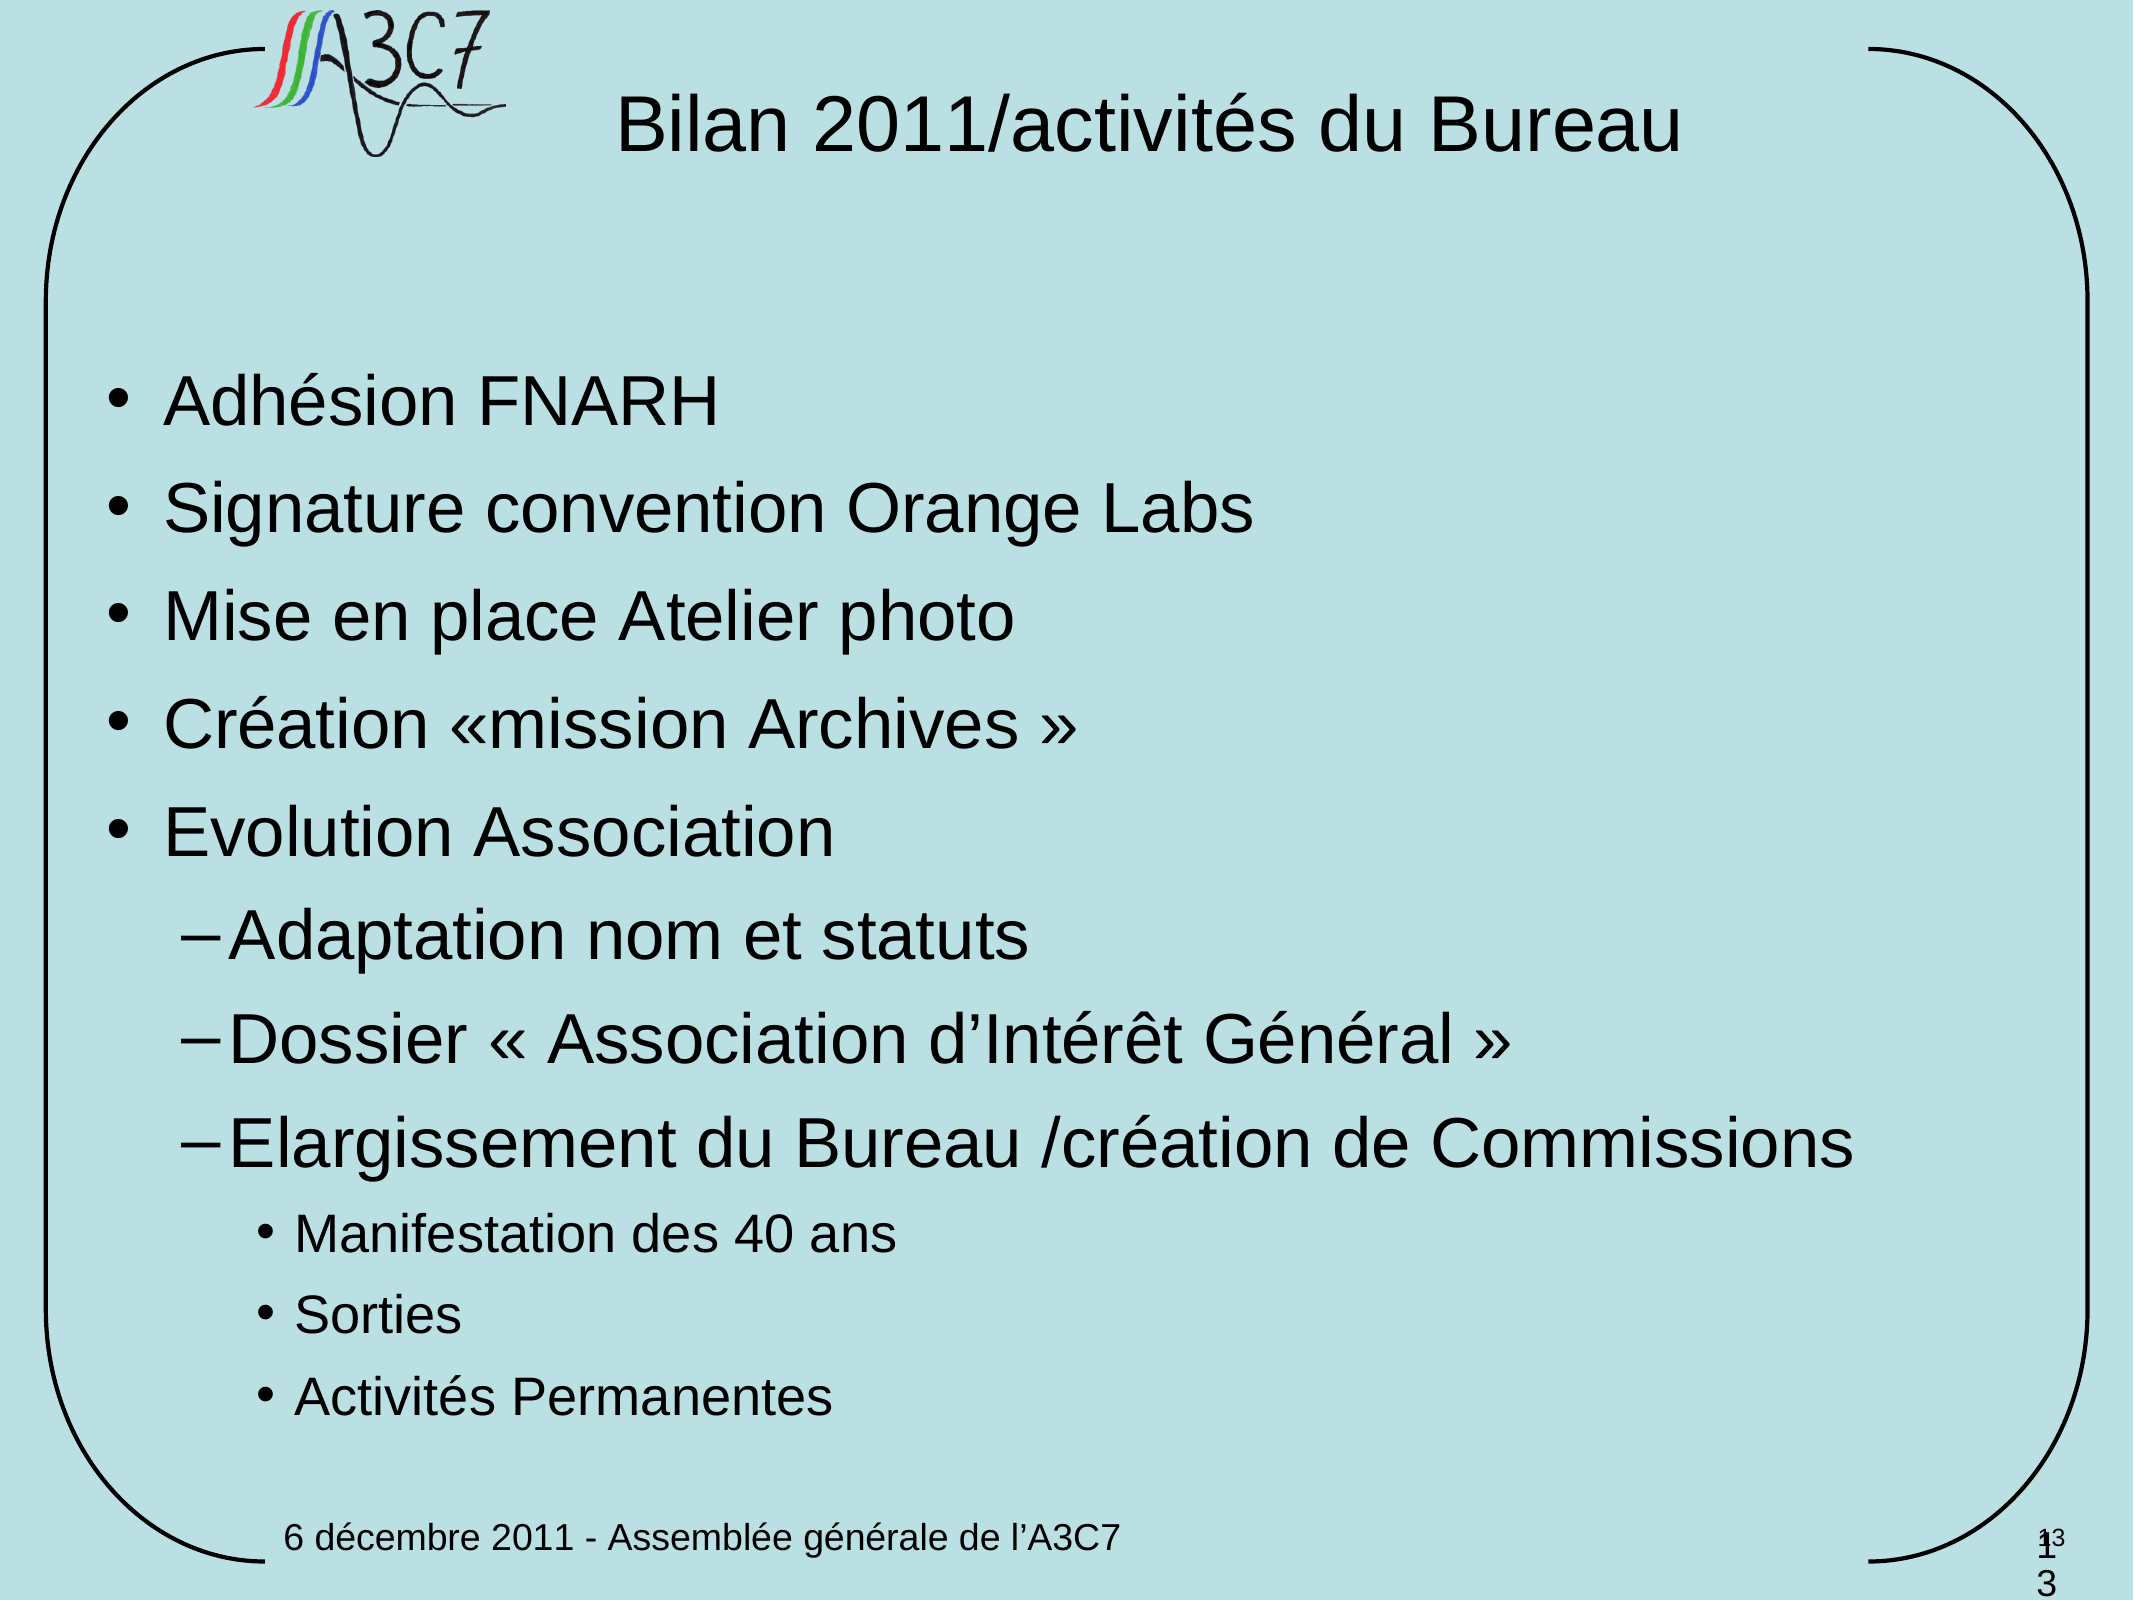

# Bilan 2011/activités du Bureau
Adhésion FNARH
Signature convention Orange Labs
Mise en place Atelier photo
Création «mission Archives »
Evolution Association
Adaptation nom et statuts
Dossier « Association d’Intérêt Général »
Elargissement du Bureau /création de Commissions
Manifestation des 40 ans
Sorties
Activités Permanentes
6 décembre 2011 - Assemblée générale de l’A3C7
13